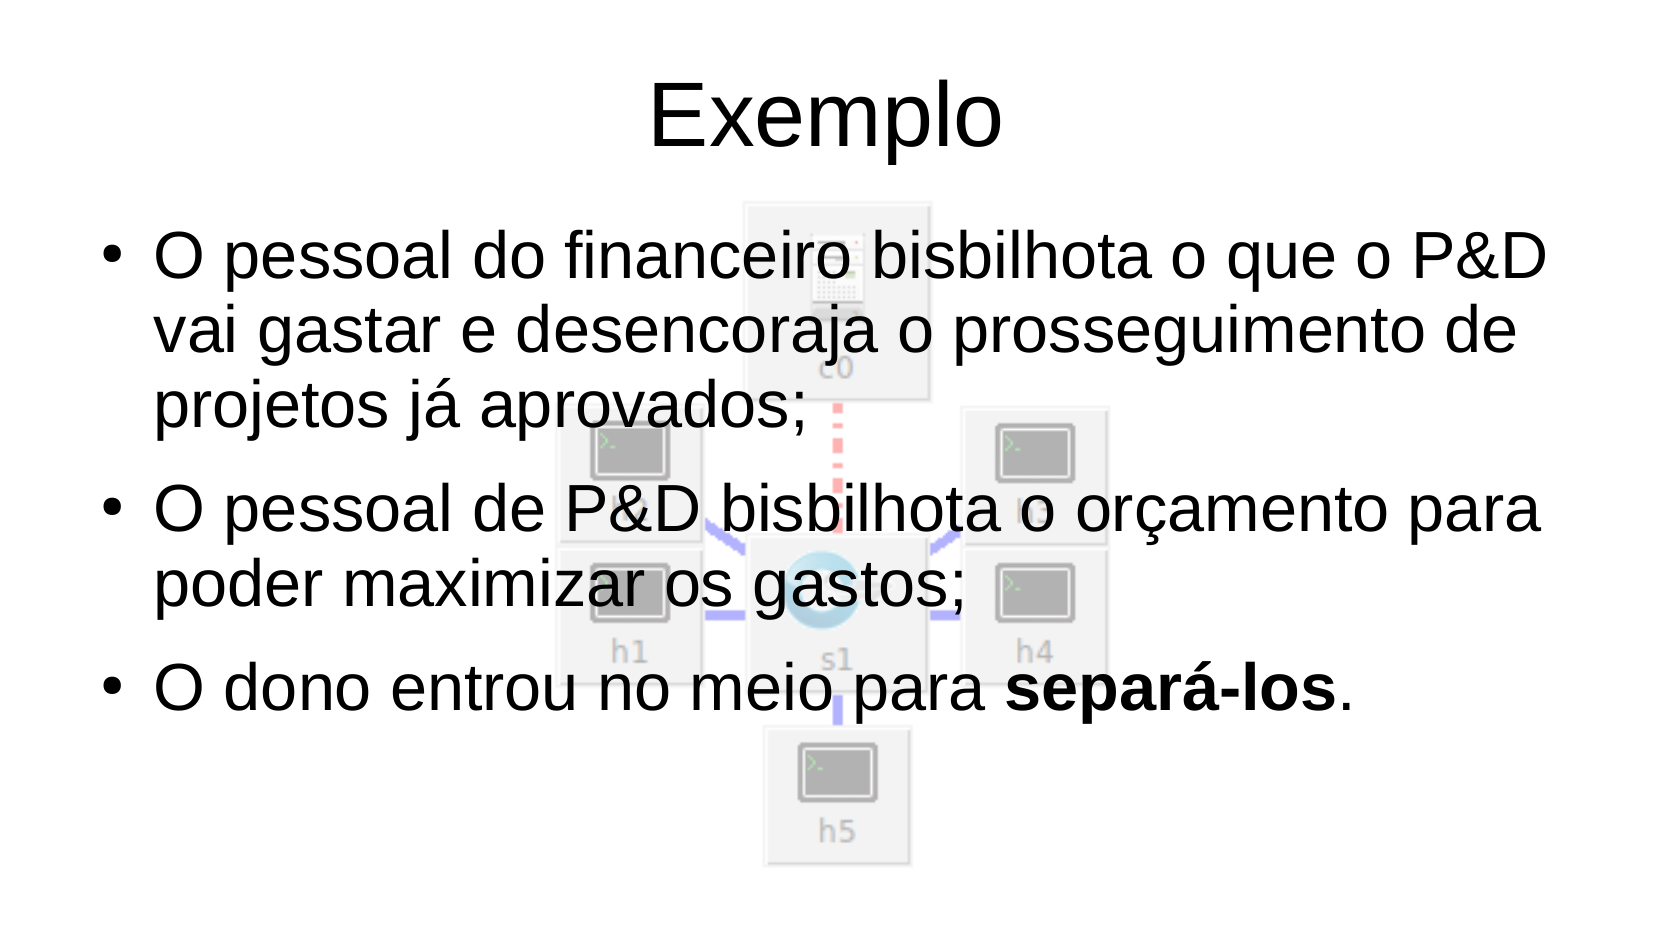

# Exemplo
O pessoal do financeiro bisbilhota o que o P&D vai gastar e desencoraja o prosseguimento de projetos já aprovados;
O pessoal de P&D bisbilhota o orçamento para poder maximizar os gastos;
O dono entrou no meio para separá-los.